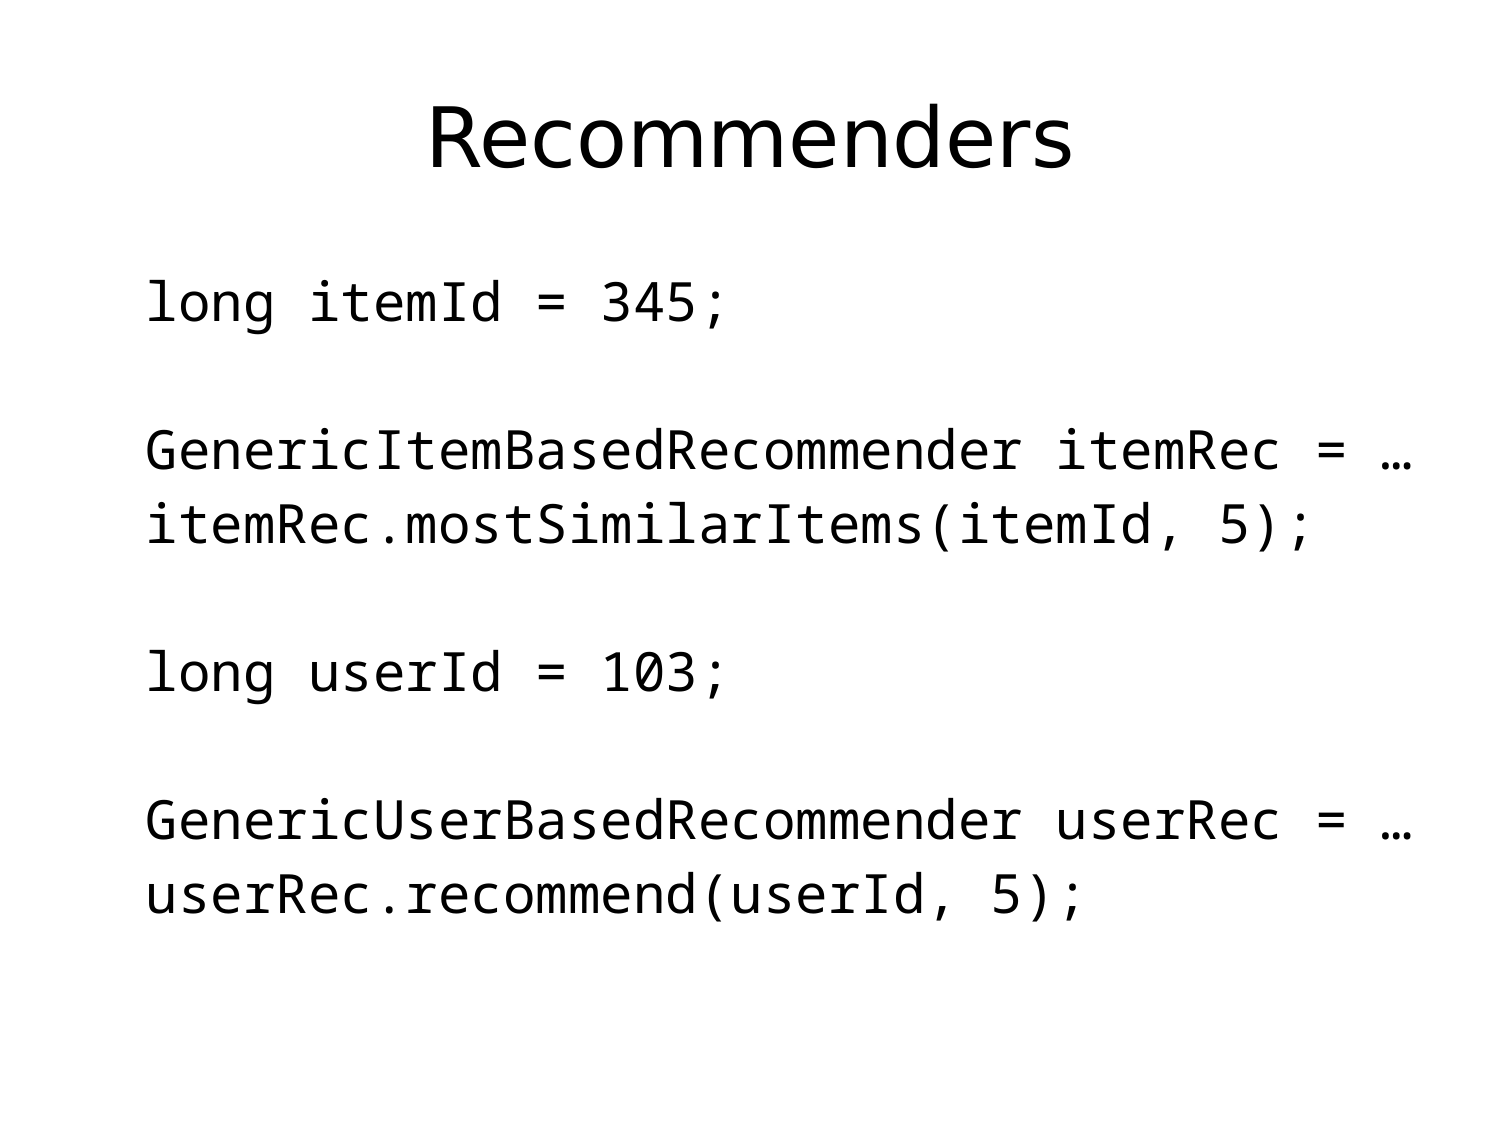

Recommenders
# long itemId = 345; GenericItemBasedRecommender itemRec = … itemRec.mostSimilarItems(itemId, 5); long userId = 103; GenericUserBasedRecommender userRec = … userRec.recommend(userId, 5);